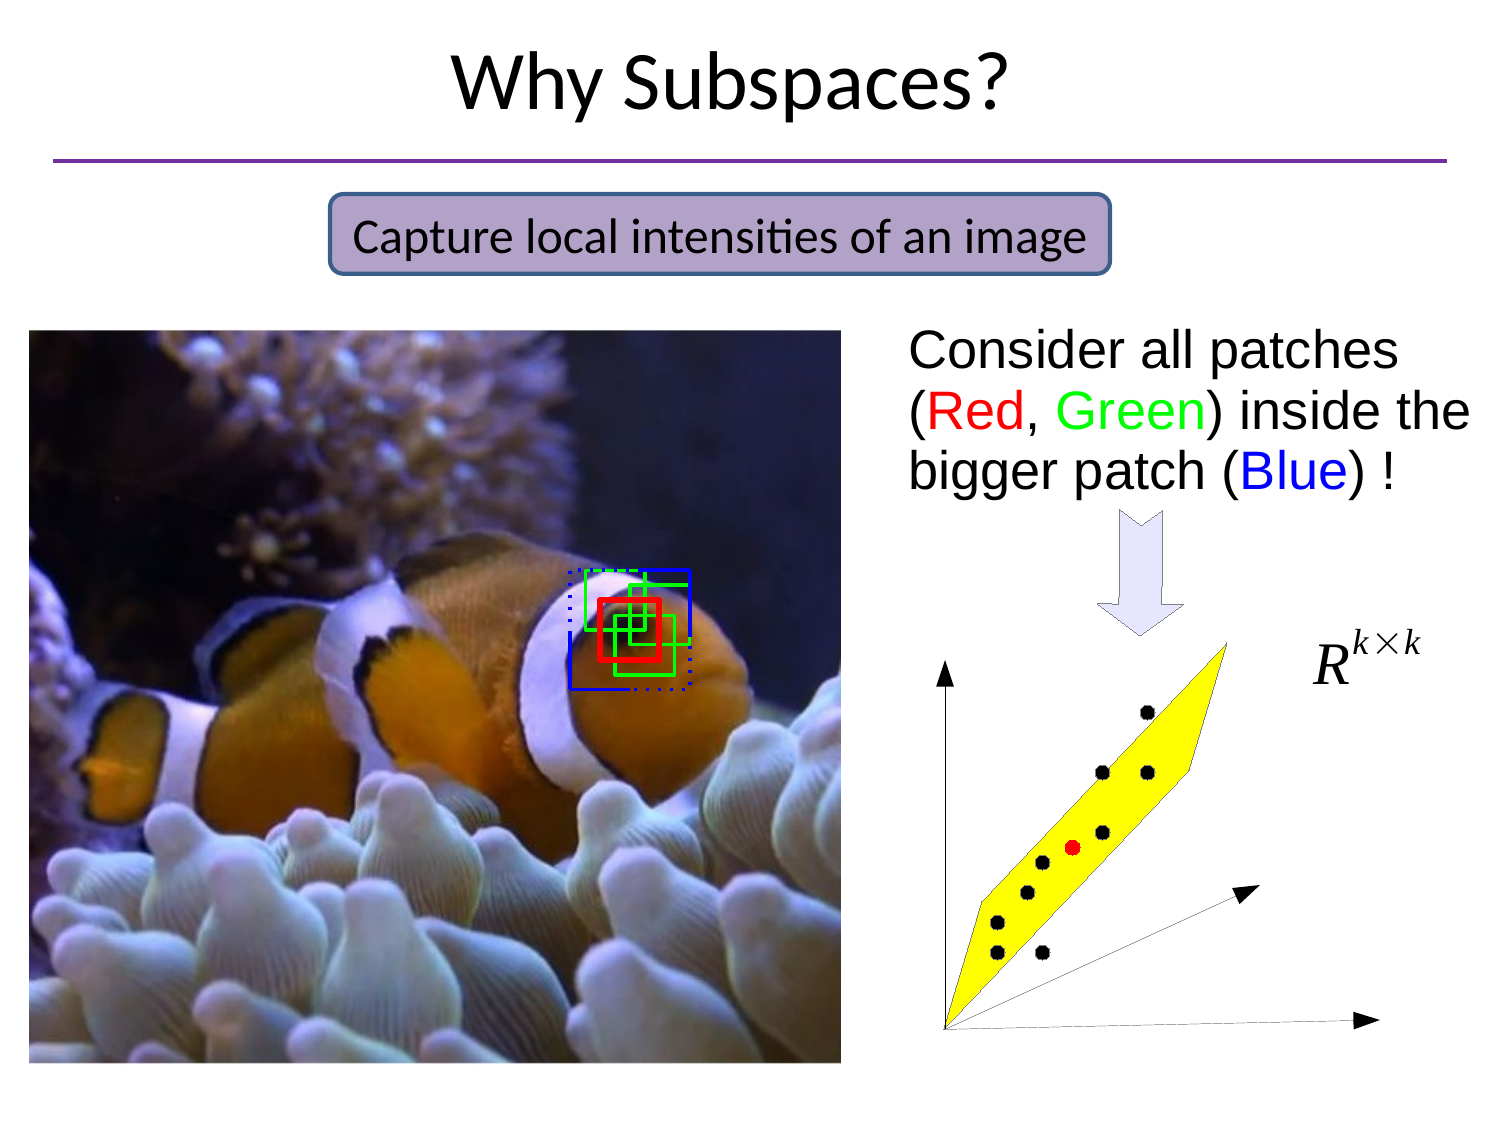

# Why Subspaces?
Capture local intensities of an image
Consider all patches (Red, Green) inside the bigger patch (Blue) !